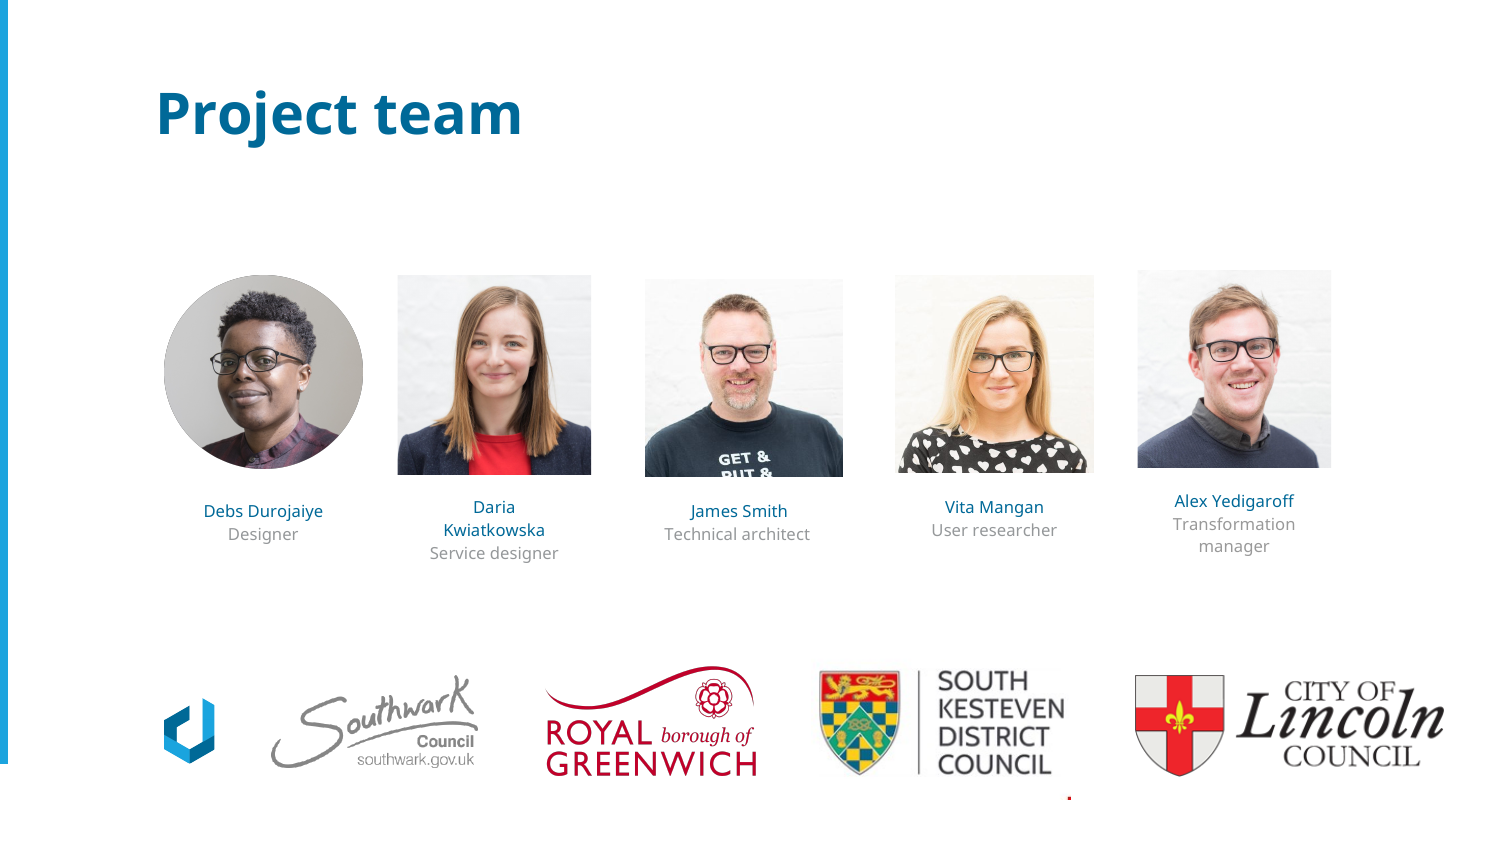

# Project team
Alex Yedigaroff
Transformation manager
Daria Kwiatkowska
Service designer
Vita Mangan
User researcher
Debs Durojaiye
Designer
James Smith
Technical architect